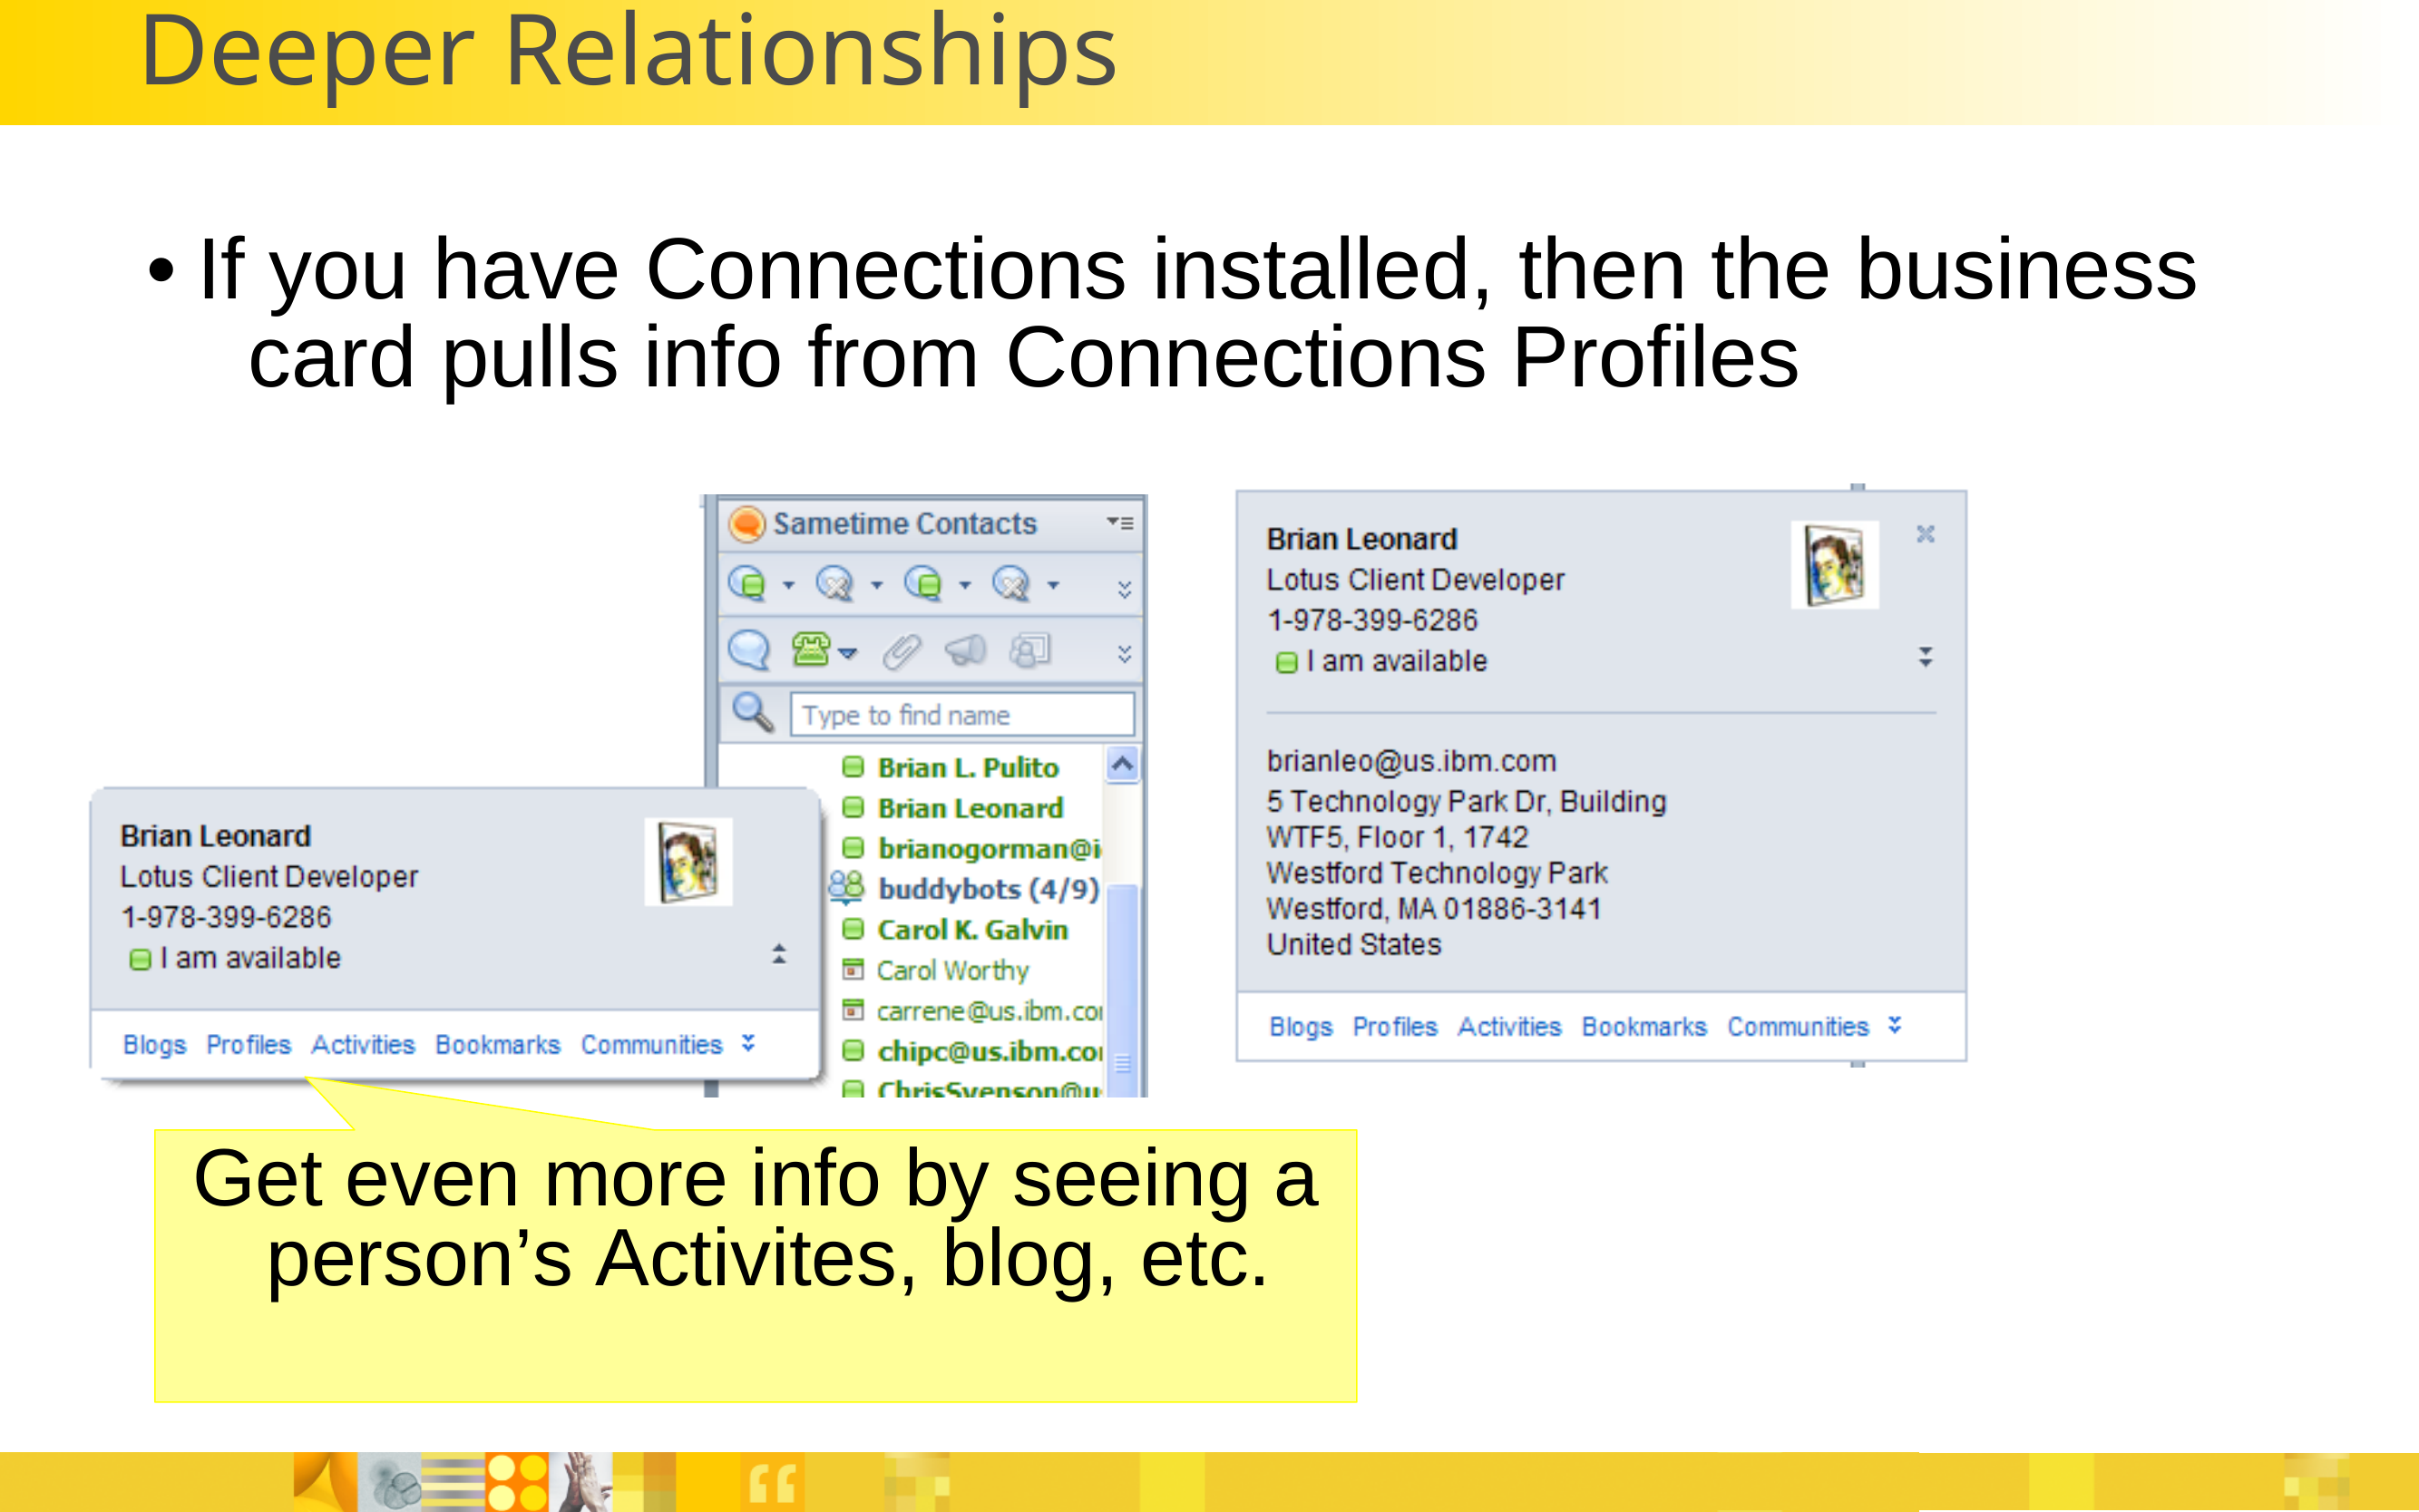

# Deeper Relationships
If you have Connections installed, then the business card pulls info from Connections Profiles
Get even more info by seeing a person’s Activites, blog, etc.